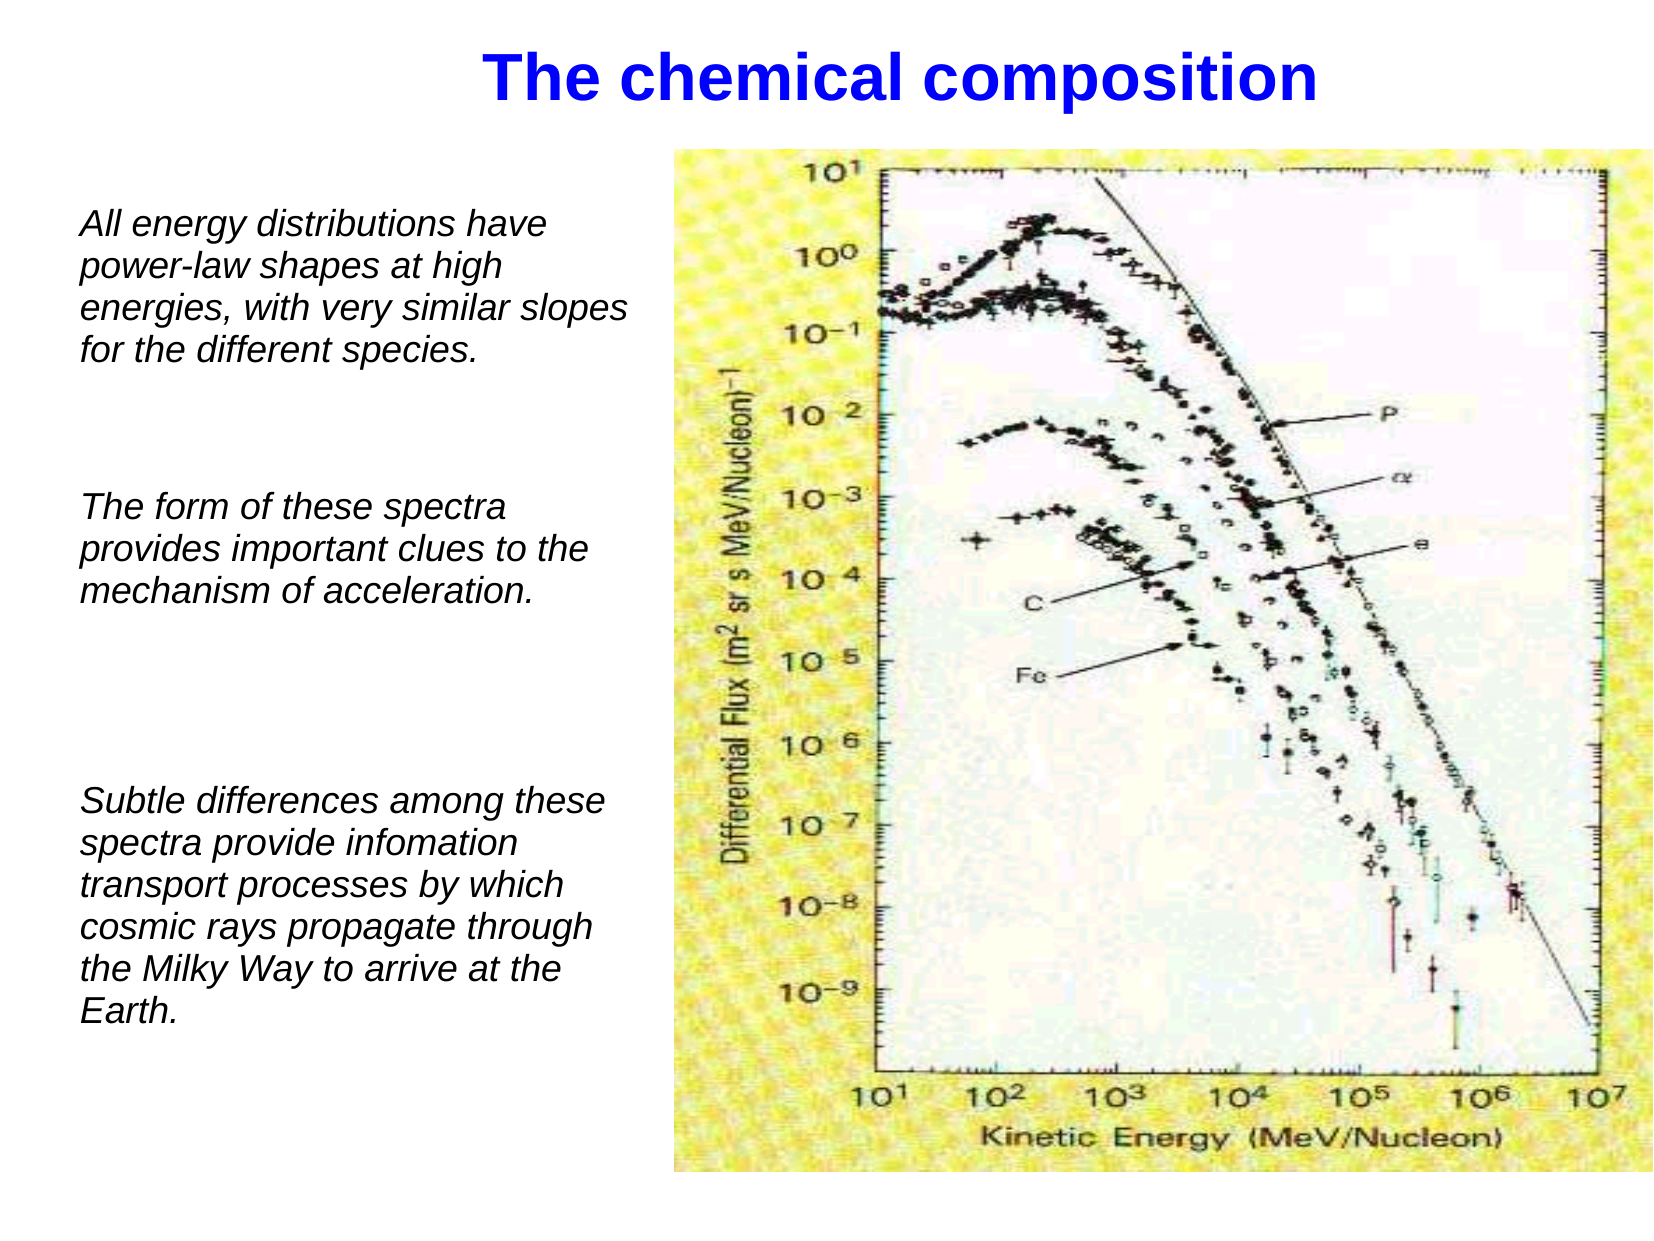

The chemical composition
All energy distributions have power-law shapes at high energies, with very similar slopes for the different species.
The form of these spectra provides important clues to the mechanism of acceleration.
Subtle differences among these spectra provide infomation transport processes by which cosmic rays propagate through the Milky Way to arrive at the Earth.